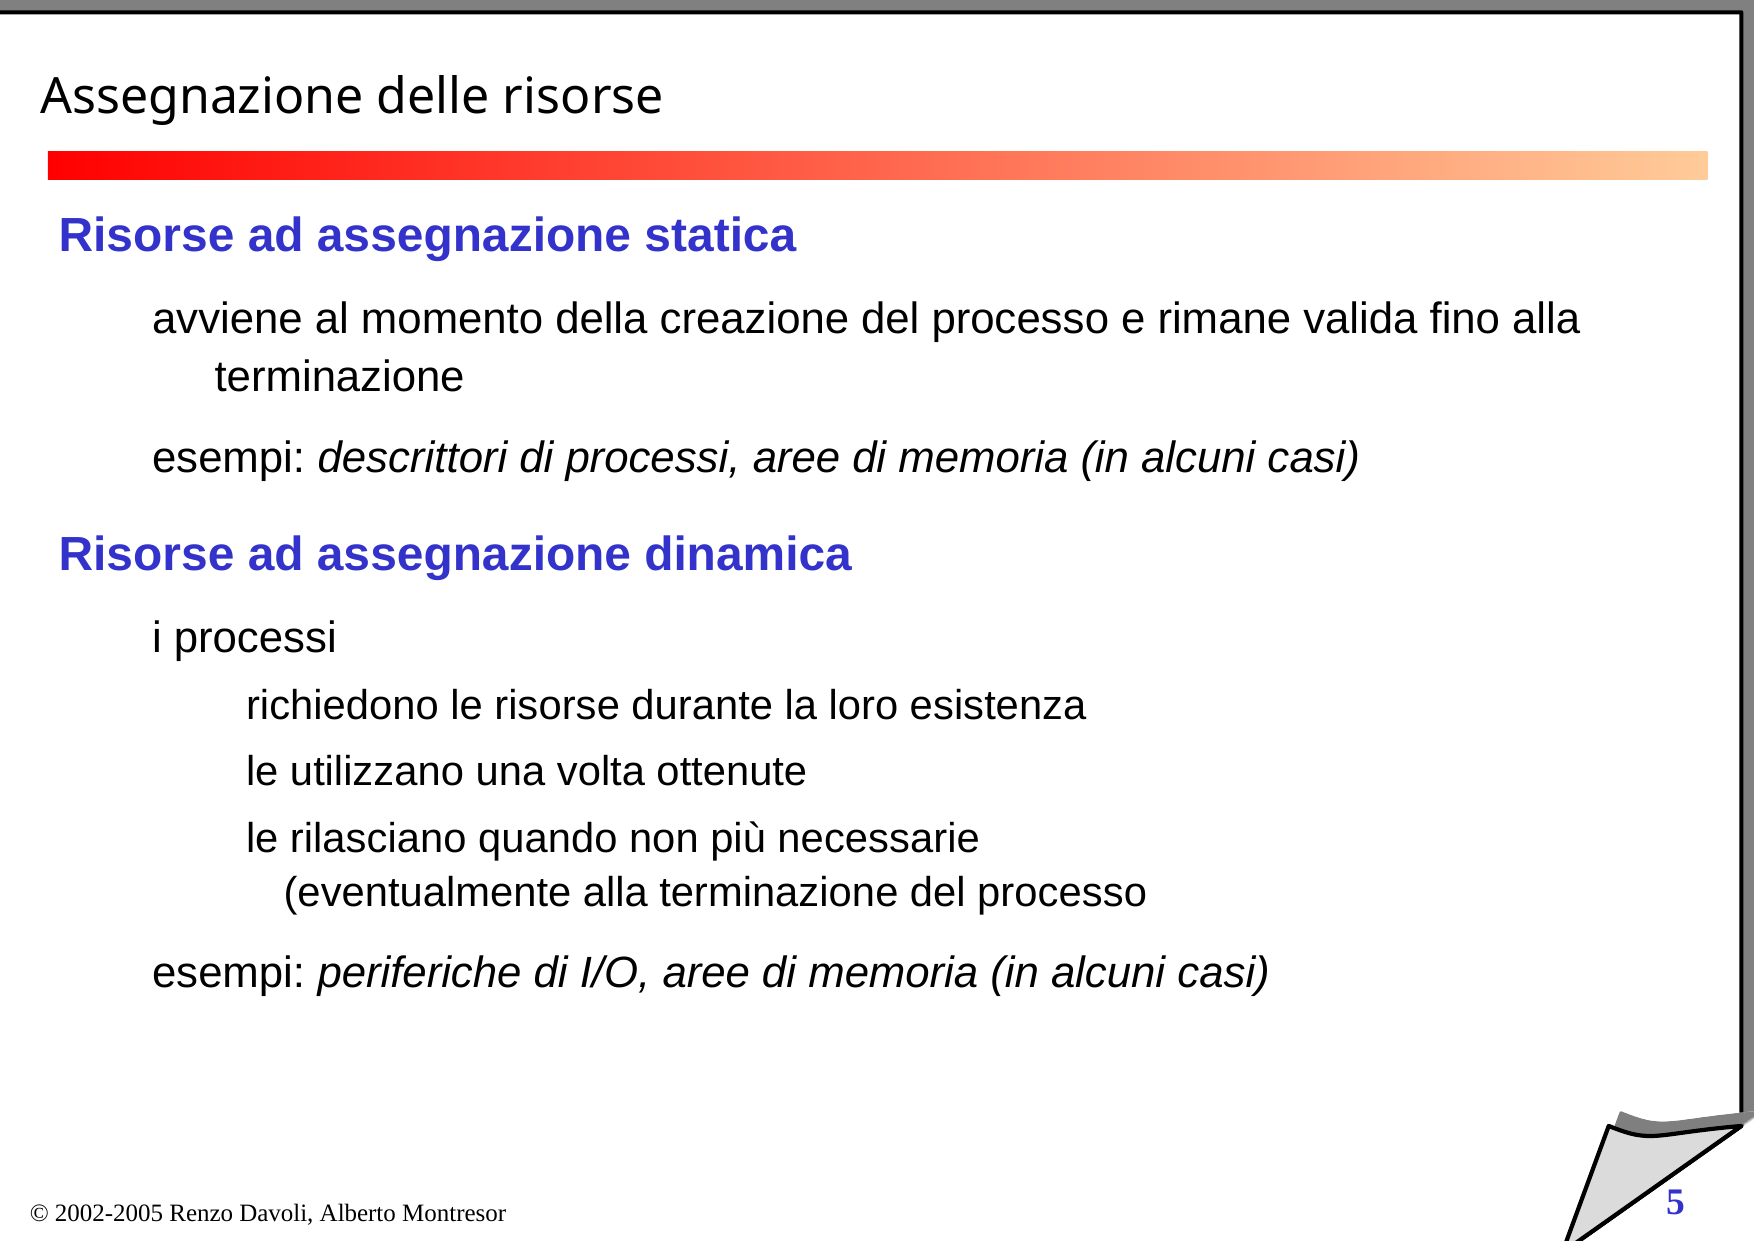

# Assegnazione delle risorse
Risorse ad assegnazione statica
avviene al momento della creazione del processo e rimane valida fino alla terminazione
esempi: descrittori di processi, aree di memoria (in alcuni casi)
Risorse ad assegnazione dinamica
i processi
richiedono le risorse durante la loro esistenza
le utilizzano una volta ottenute
le rilasciano quando non più necessarie
(eventualmente alla terminazione del processo
esempi: periferiche di I/O, aree di memoria (in alcuni casi)